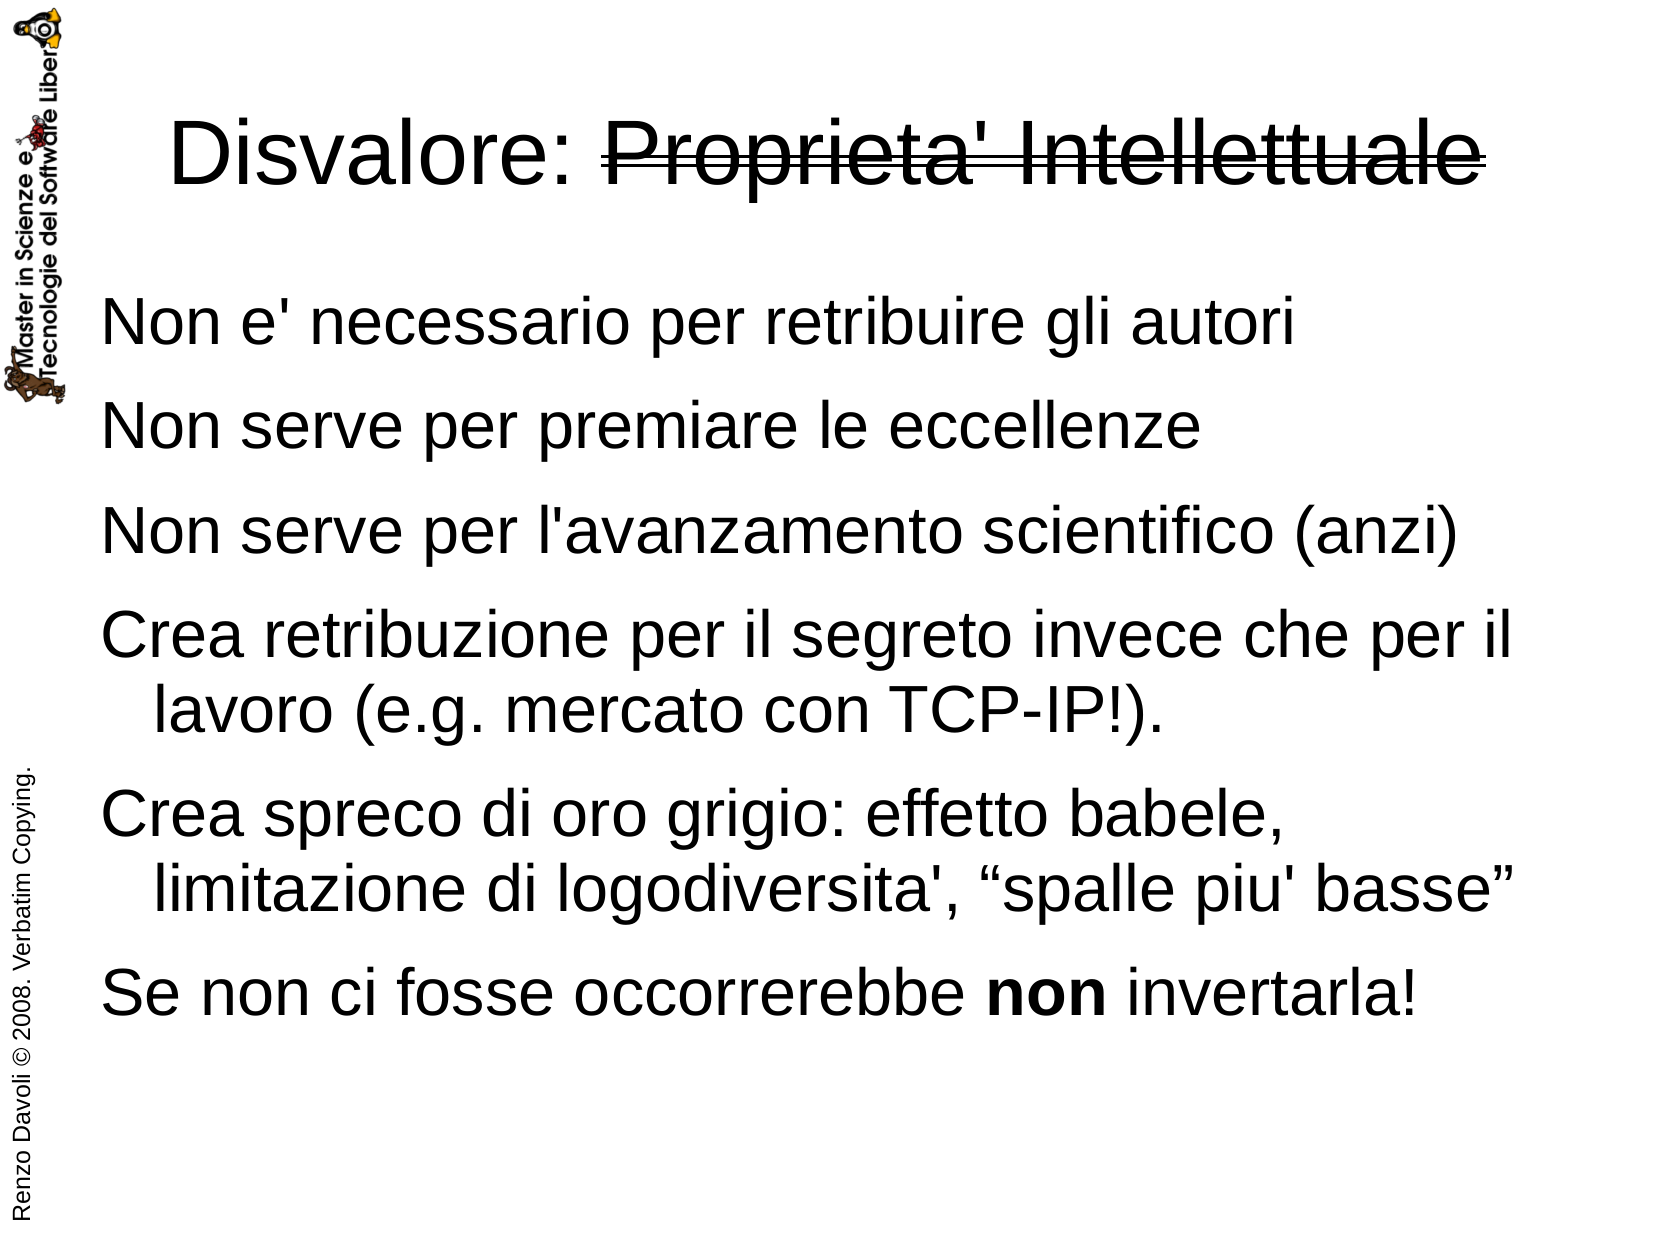

# Disvalore: Proprieta' Intellettuale
Non e' necessario per retribuire gli autori
Non serve per premiare le eccellenze
Non serve per l'avanzamento scientifico (anzi)
Crea retribuzione per il segreto invece che per il lavoro (e.g. mercato con TCP-IP!).
Crea spreco di oro grigio: effetto babele, limitazione di logodiversita', “spalle piu' basse”
Se non ci fosse occorrerebbe non invertarla!